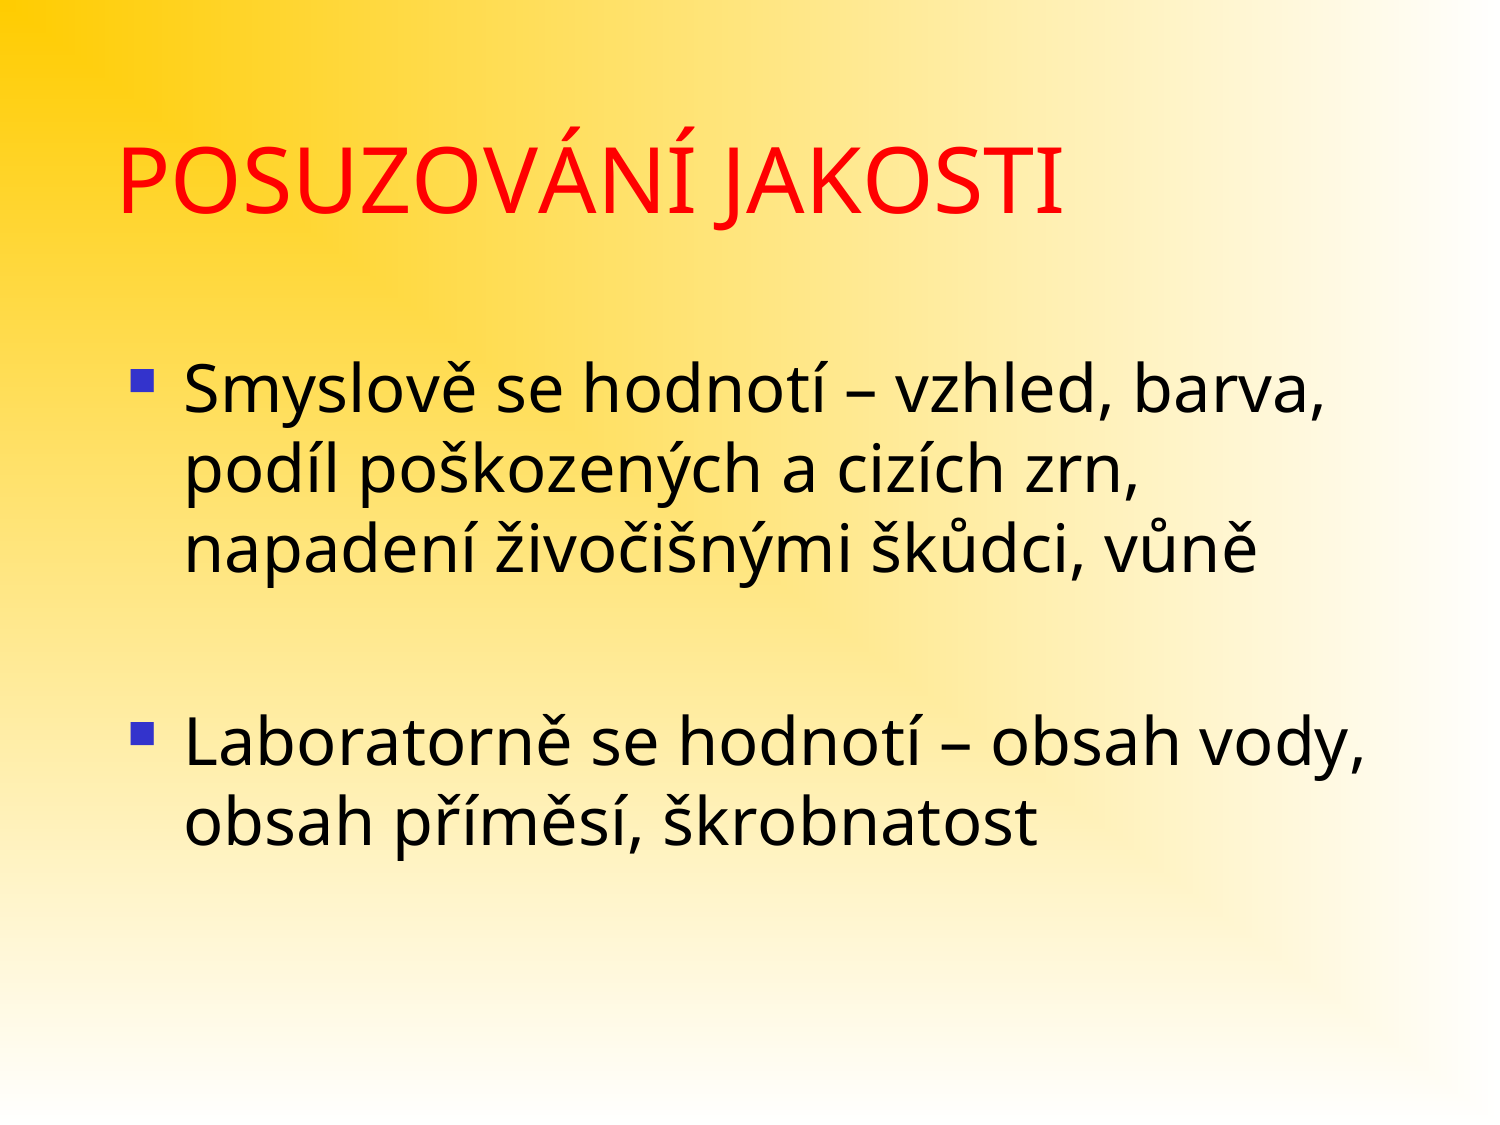

# POSUZOVÁNÍ JAKOSTI
Smyslově se hodnotí – vzhled, barva, podíl poškozených a cizích zrn, napadení živočišnými škůdci, vůně
Laboratorně se hodnotí – obsah vody, obsah příměsí, škrobnatost